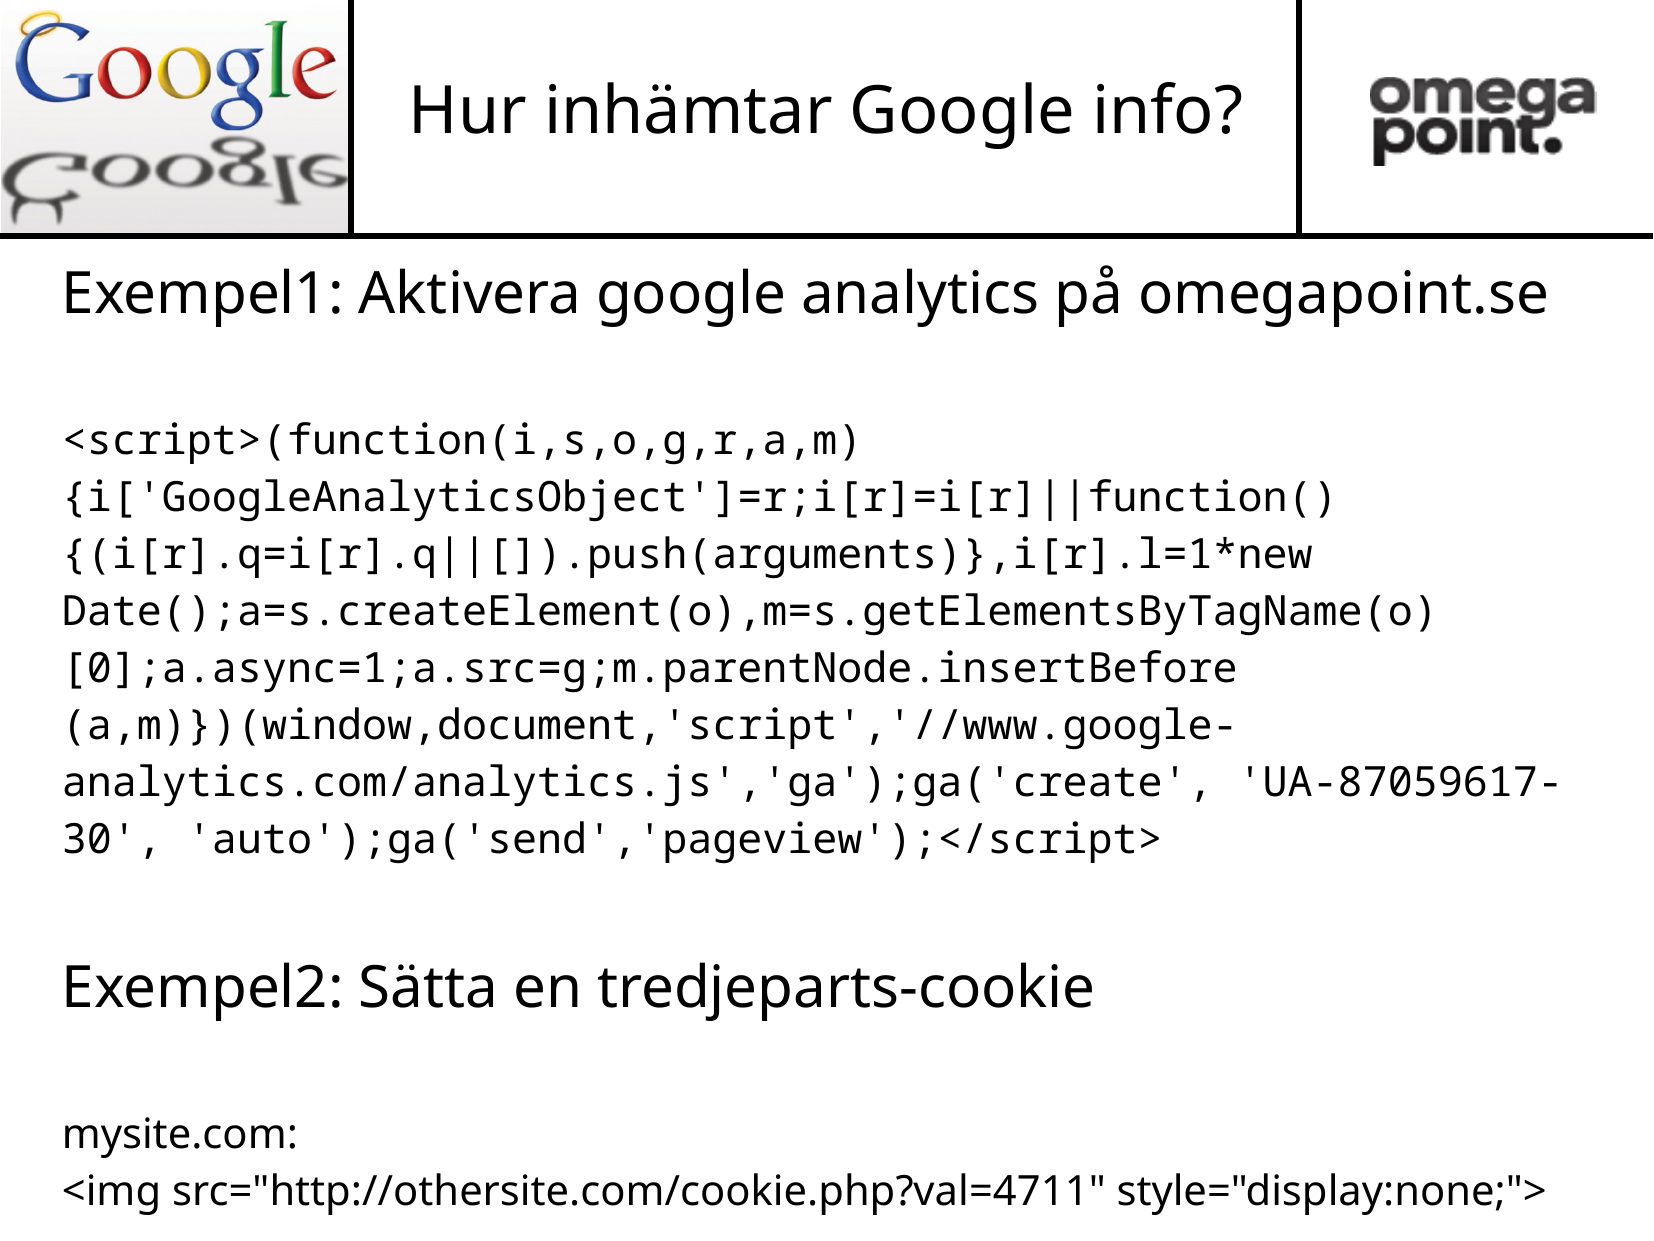

Hur inhämtar Google info?
Exempel1: Aktivera google analytics på omegapoint.se
<script>(function(i,s,o,g,r,a,m){i['GoogleAnalyticsObject']=r;i[r]=i[r]||function(){(i[r].q=i[r].q||[]).push(arguments)},i[r].l=1*new Date();a=s.createElement(o),m=s.getElementsByTagName(o)[0];a.async=1;a.src=g;m.parentNode.insertBefore
(a,m)})(window,document,'script','//www.google-analytics.com/analytics.js','ga');ga('create', 'UA-87059617-30', 'auto');ga('send','pageview');</script>
Exempel2: Sätta en tredjeparts-cookie
mysite.com:
<img src="http://othersite.com/cookie.php?val=4711" style="display:none;">
othersite.com:
cookie.php: <?php setcookie('kaka', $_GET['val']); ?>